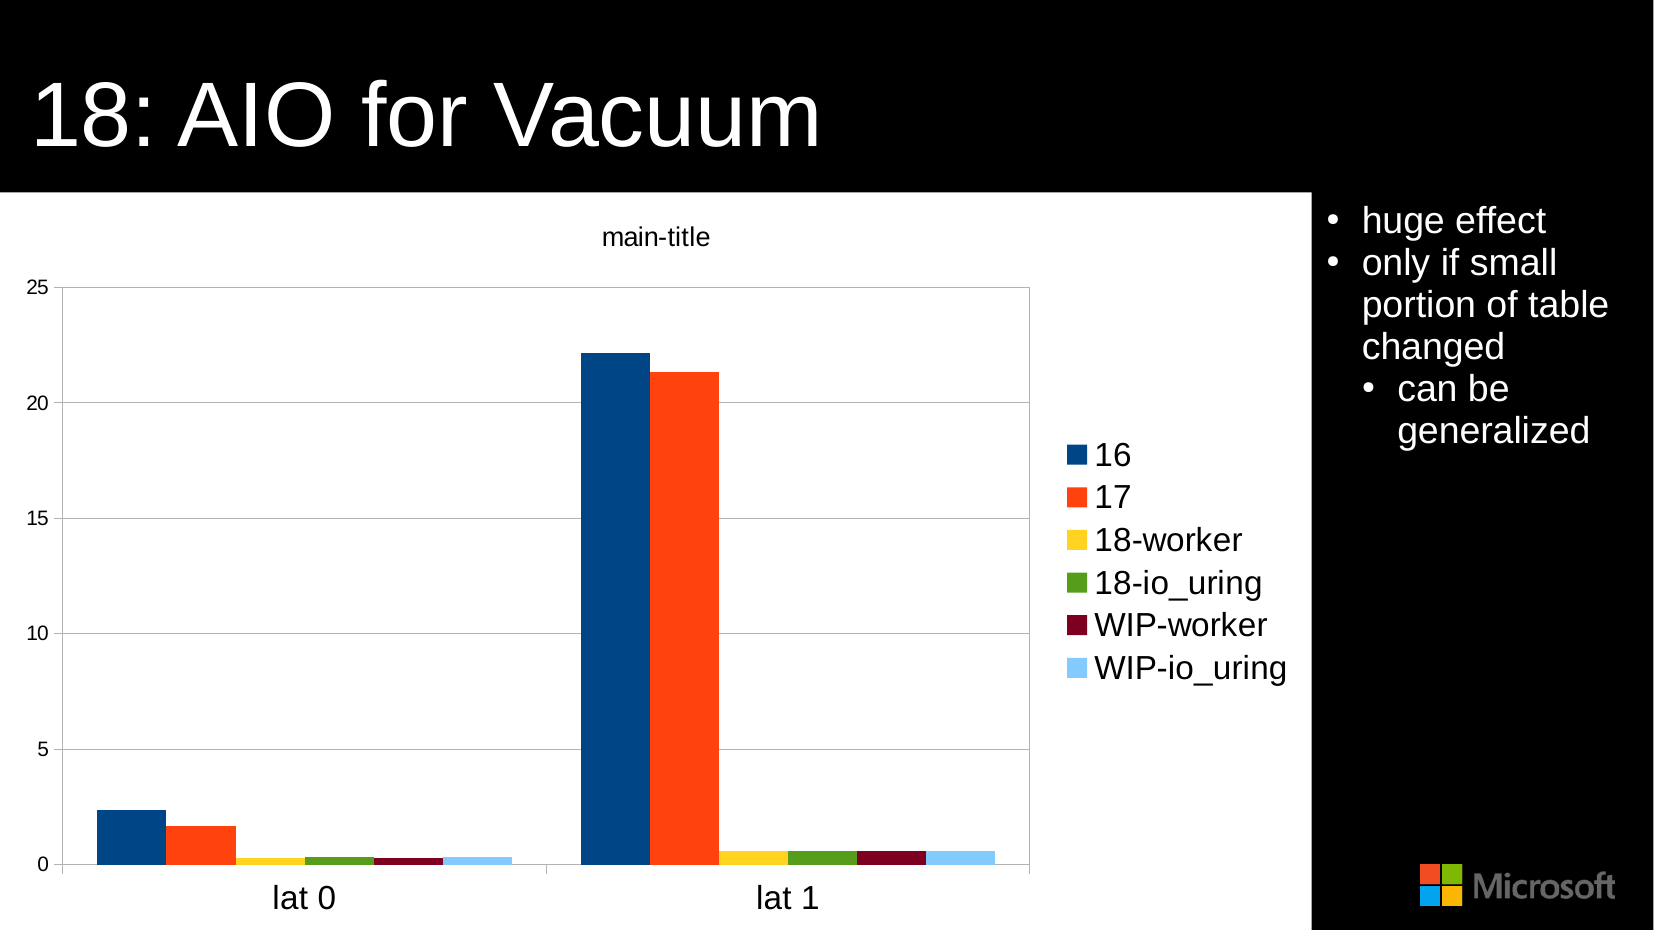

# 18: AIO for Vacuum
### Chart: main-title
| Category | 16 | 17 | 18-worker | 18-io_uring | WIP-worker | WIP-io_uring |
|---|---|---|---|---|---|---|
| lat 0 | 2.35 | 1.68 | 0.29 | 0.31 | 0.29 | 0.31 |
| lat 1 | 22.15 | 21.35 | 0.59 | 0.59 | 0.59 | 0.58 |huge effect
only if small portion of table changed
can be generalized